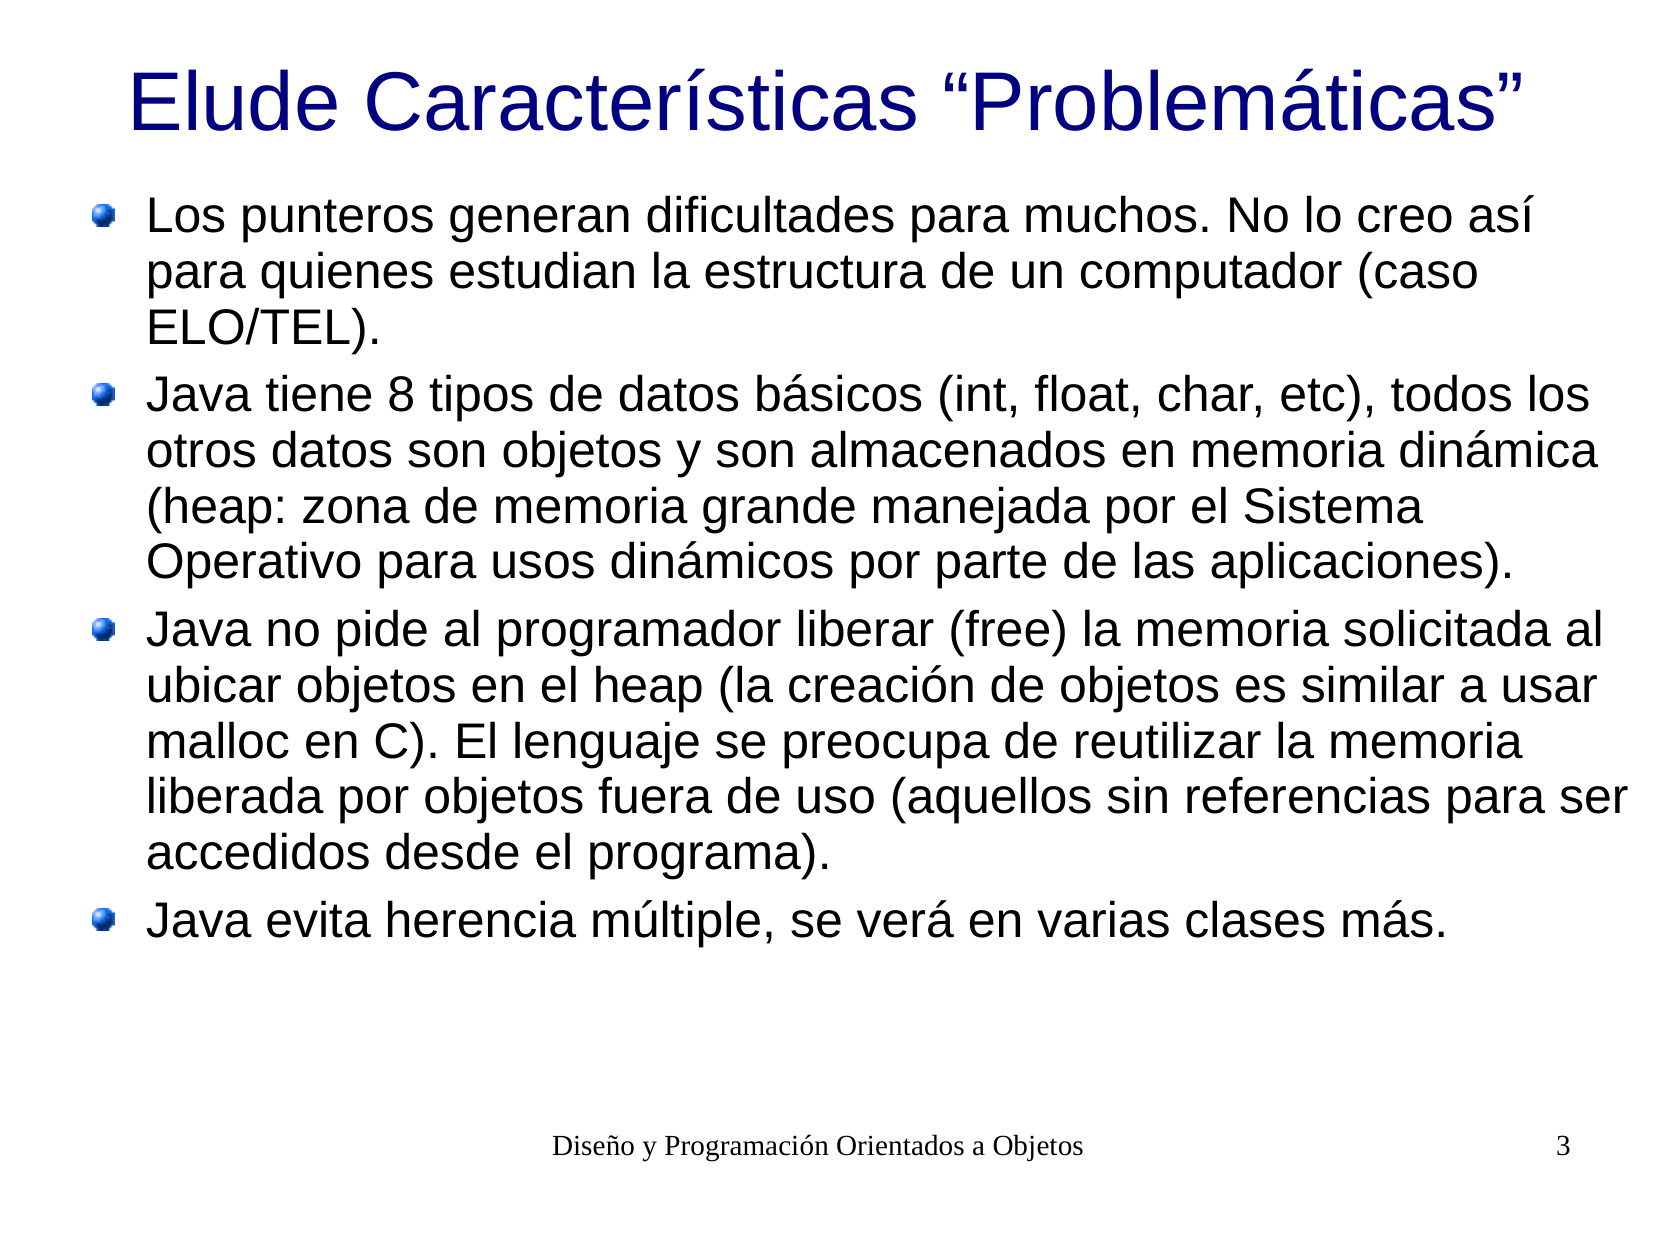

# Elude Características “Problemáticas”
Los punteros generan dificultades para muchos. No lo creo así para quienes estudian la estructura de un computador (caso ELO/TEL).
Java tiene 8 tipos de datos básicos (int, float, char, etc), todos los otros datos son objetos y son almacenados en memoria dinámica (heap: zona de memoria grande manejada por el Sistema Operativo para usos dinámicos por parte de las aplicaciones).
Java no pide al programador liberar (free) la memoria solicitada al ubicar objetos en el heap (la creación de objetos es similar a usar malloc en C). El lenguaje se preocupa de reutilizar la memoria liberada por objetos fuera de uso (aquellos sin referencias para ser accedidos desde el programa).
Java evita herencia múltiple, se verá en varias clases más.
Diseño y programación Orientados a Objetos
3